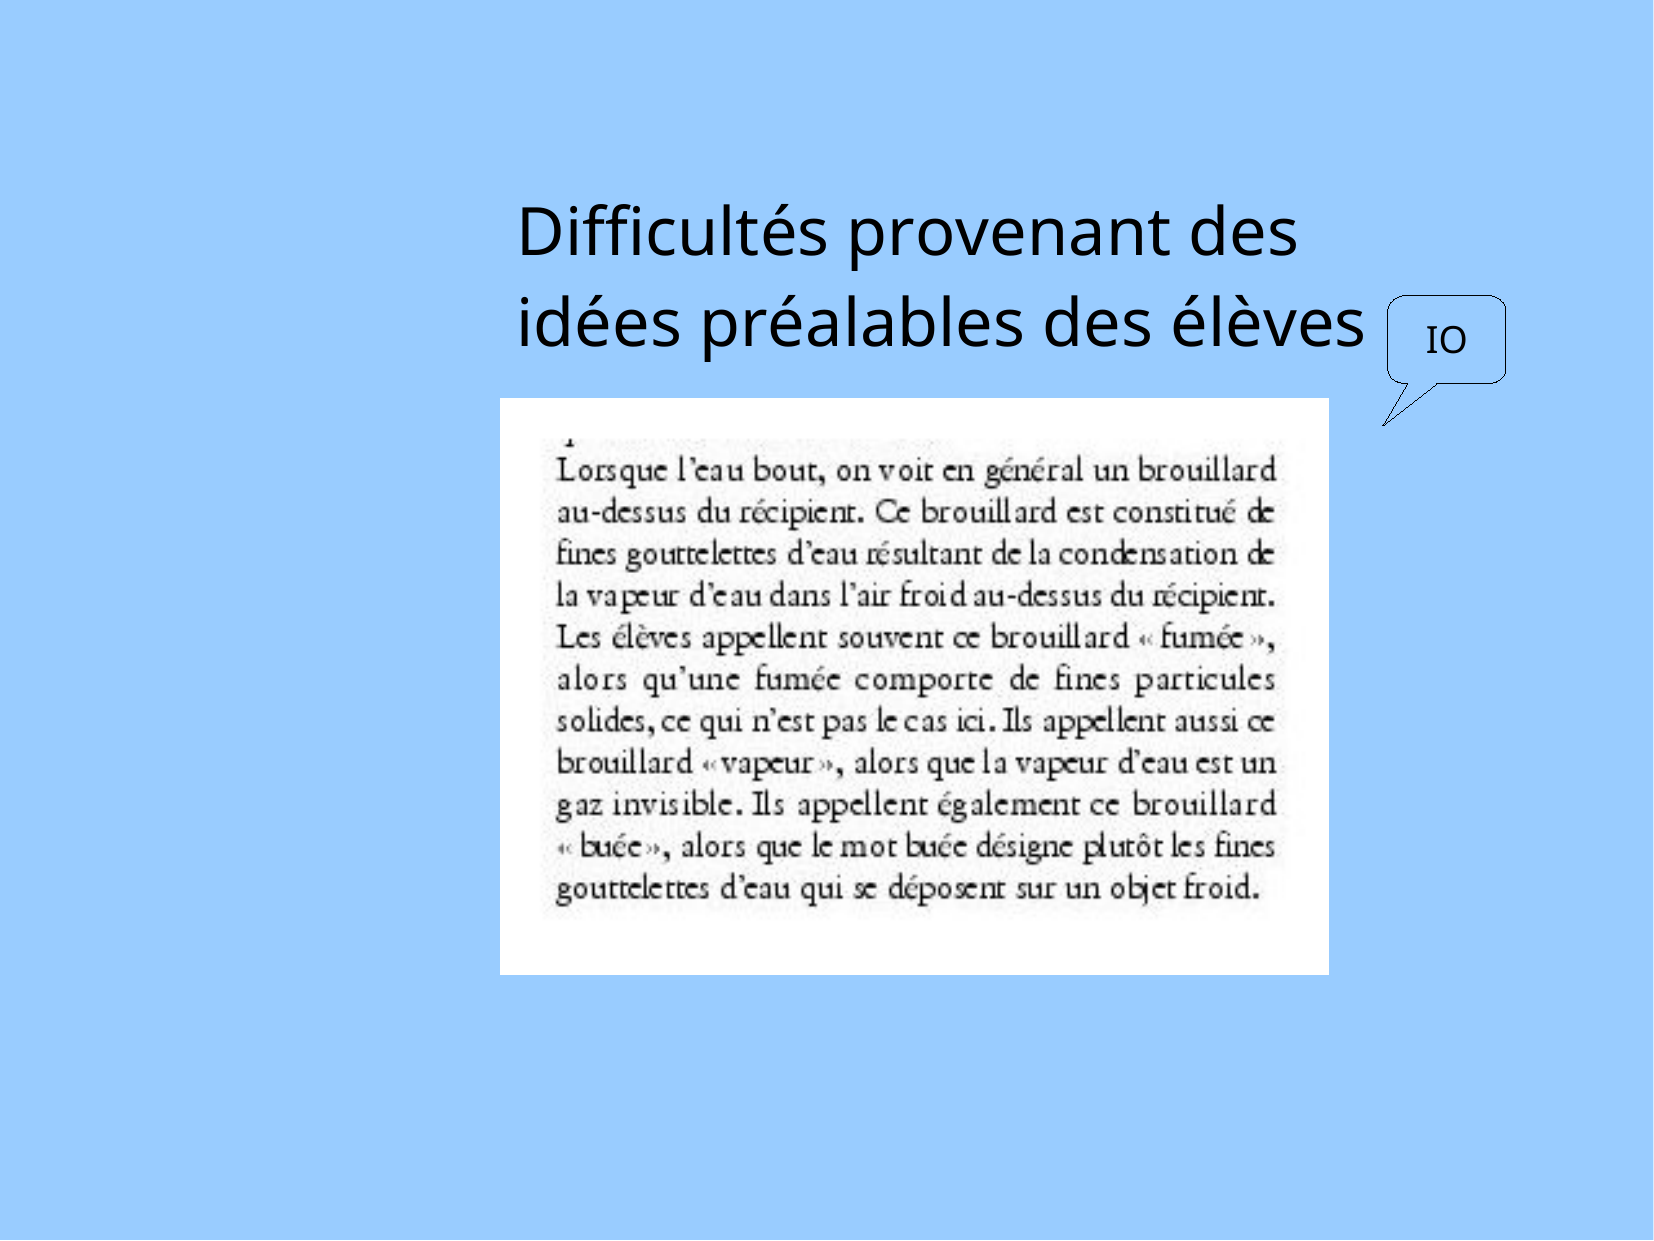

Difficultés provenant des idées préalables des élèves
IO